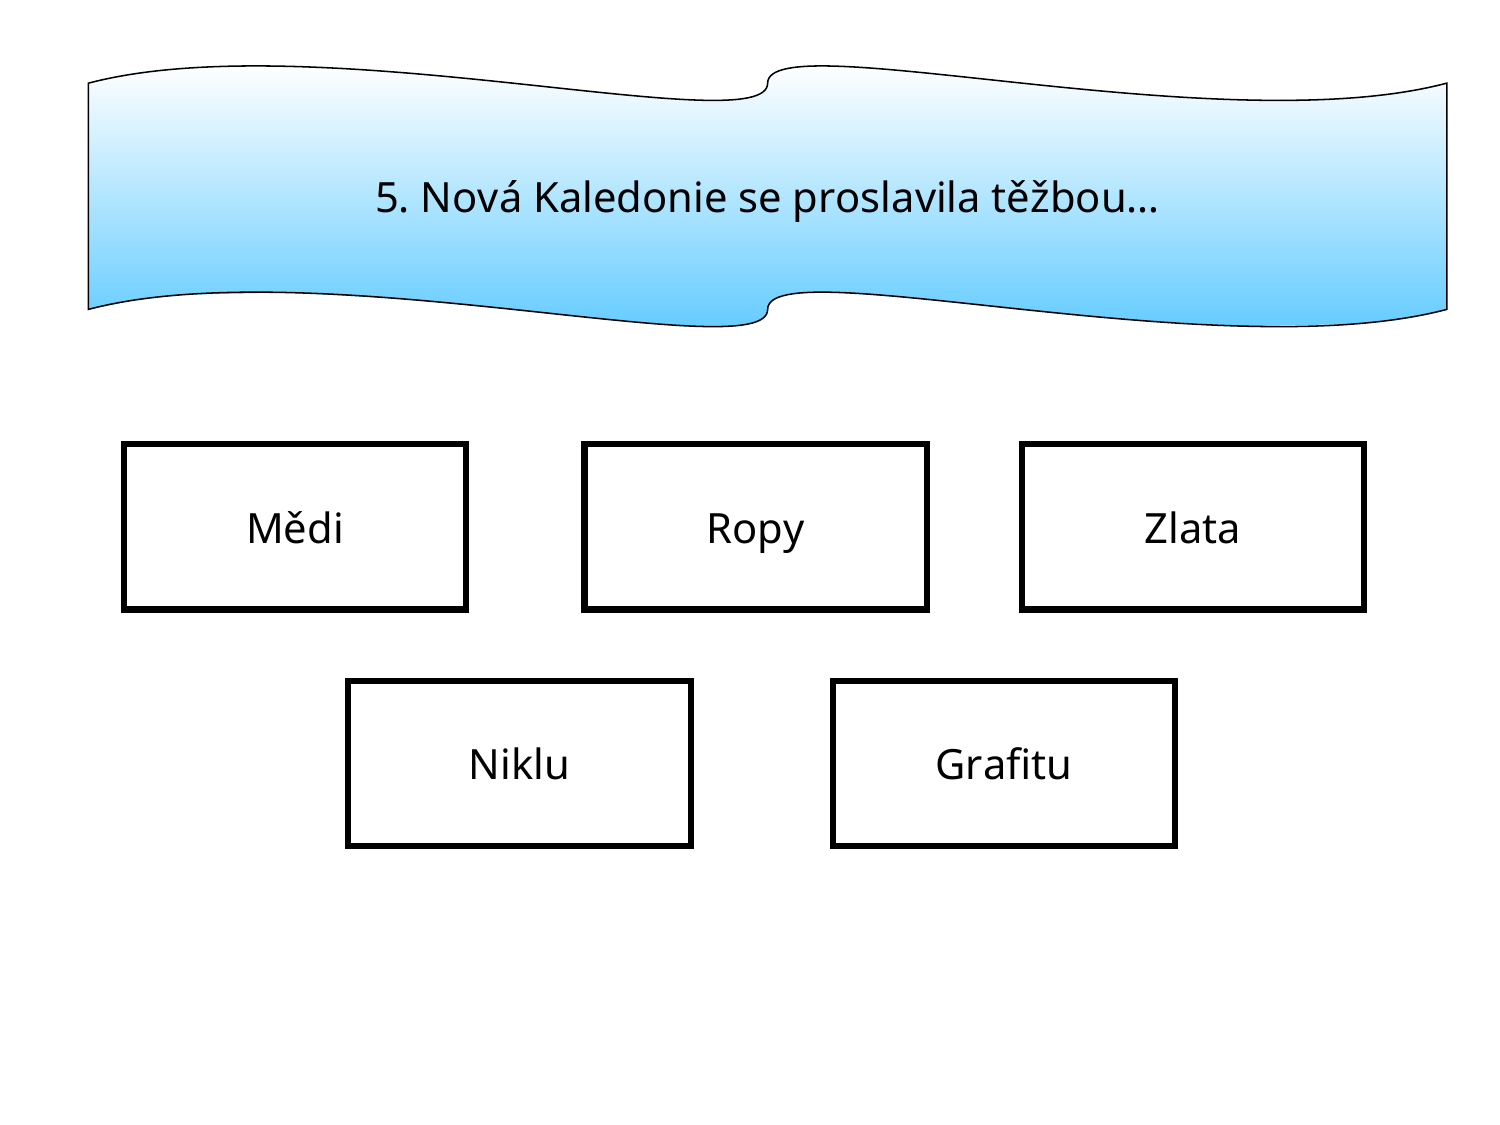

5. Nová Kaledonie se proslavila těžbou…
Mědi
Ropy
Zlata
Niklu
Grafitu